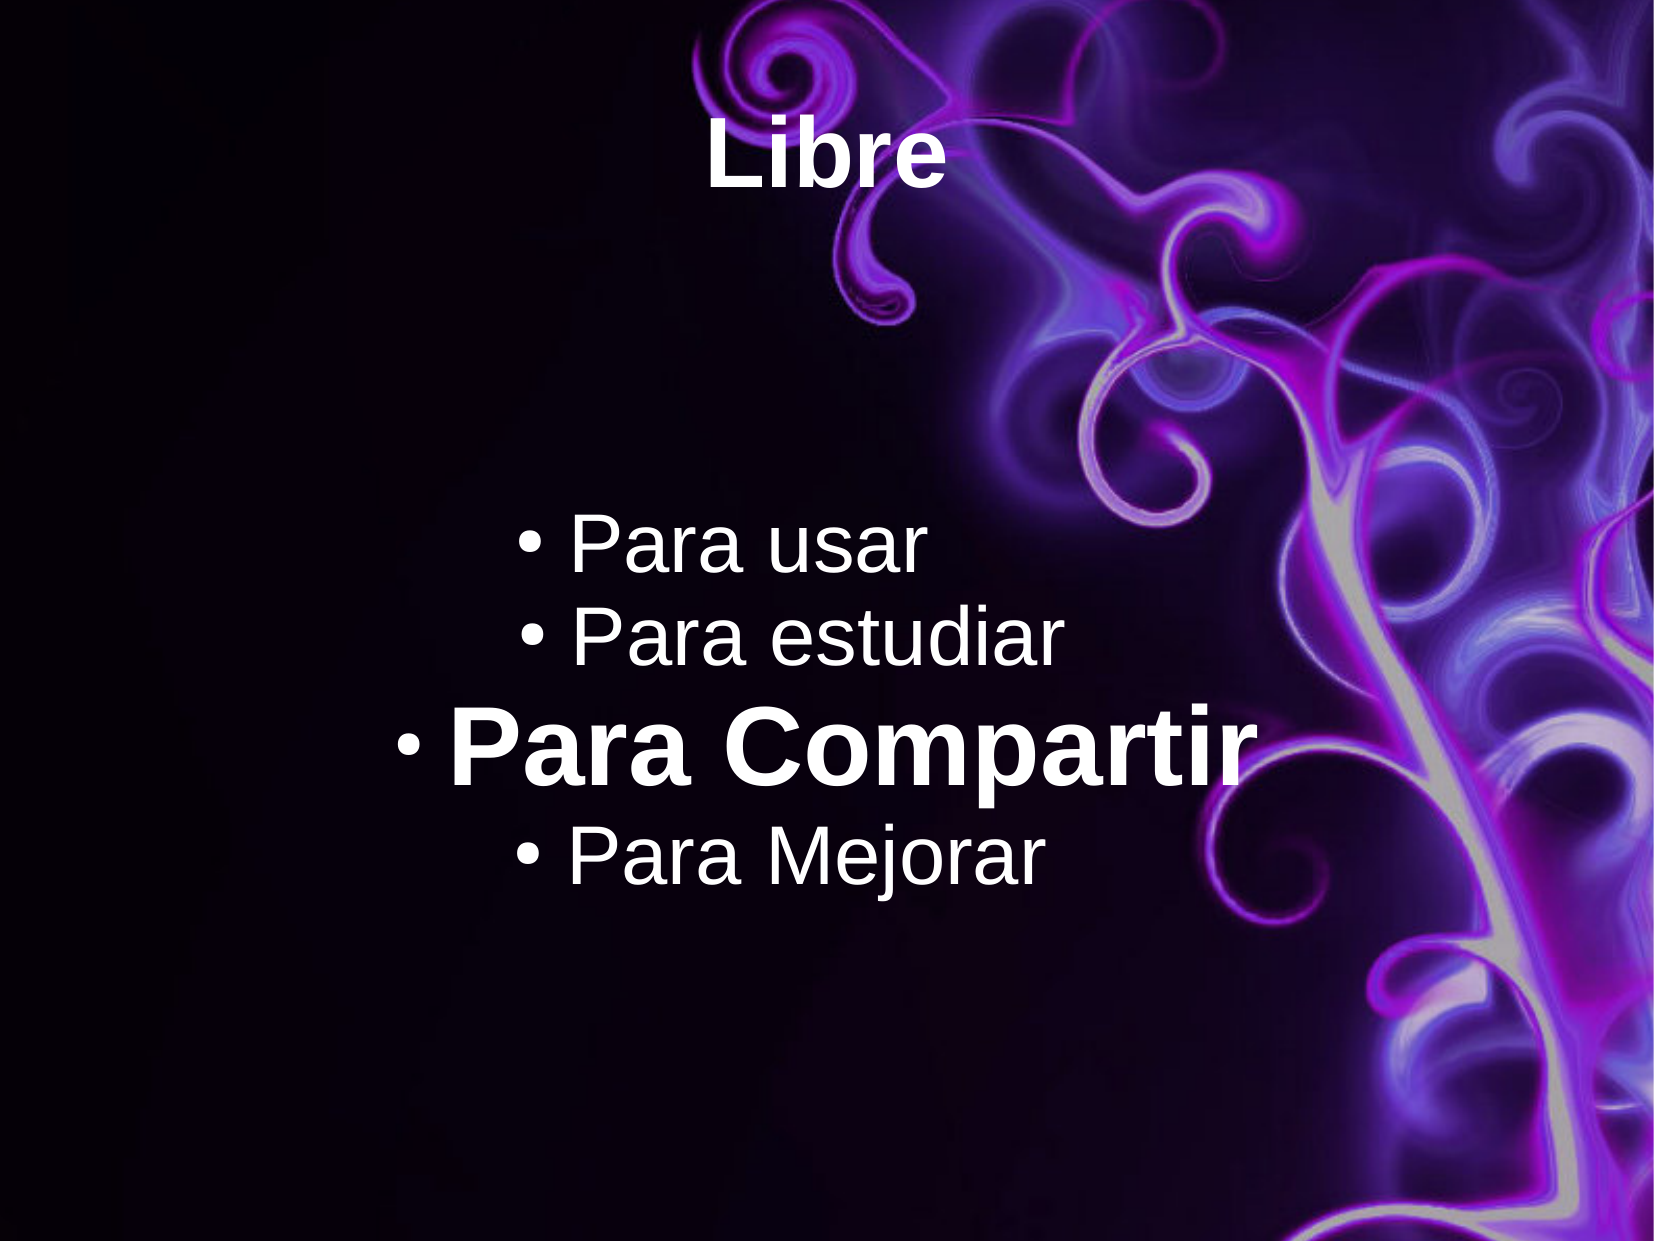

Libre
# Para usar
 Para estudiar
 Para Compartir
 Para Mejorar